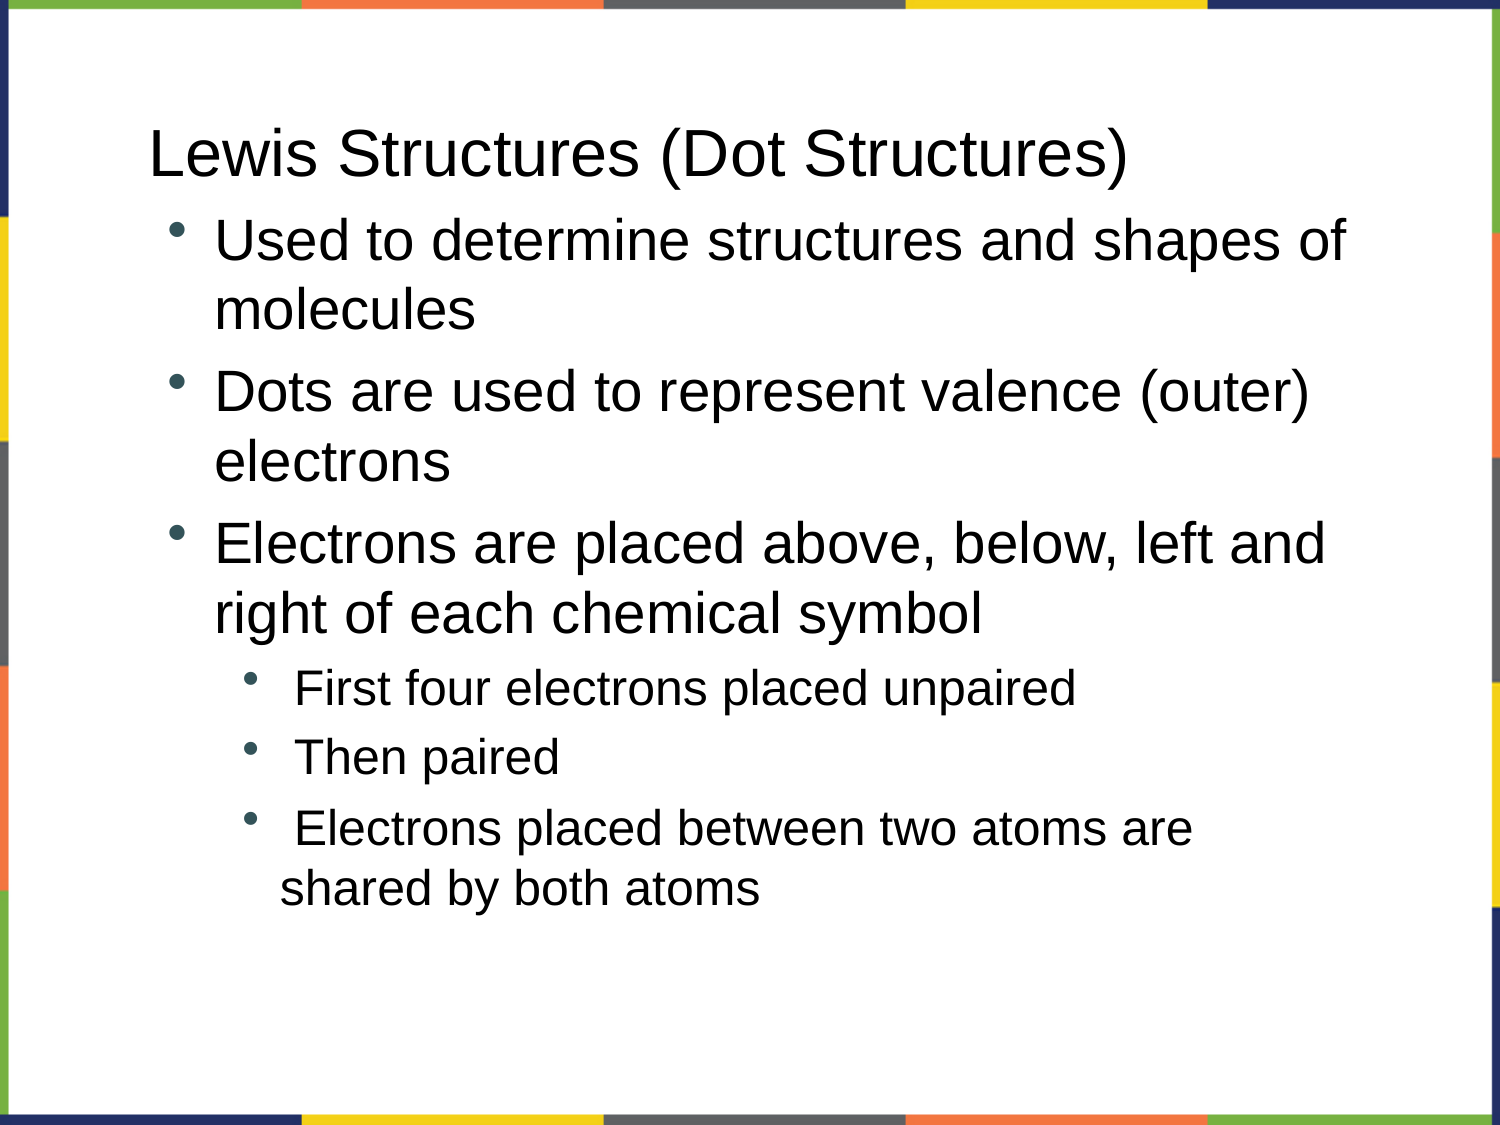

# Lewis Structures (Dot Structures)
Used to determine structures and shapes of molecules
Dots are used to represent valence (outer) electrons
Electrons are placed above, below, left and right of each chemical symbol
 First four electrons placed unpaired
 Then paired
 Electrons placed between two atoms are shared by both atoms